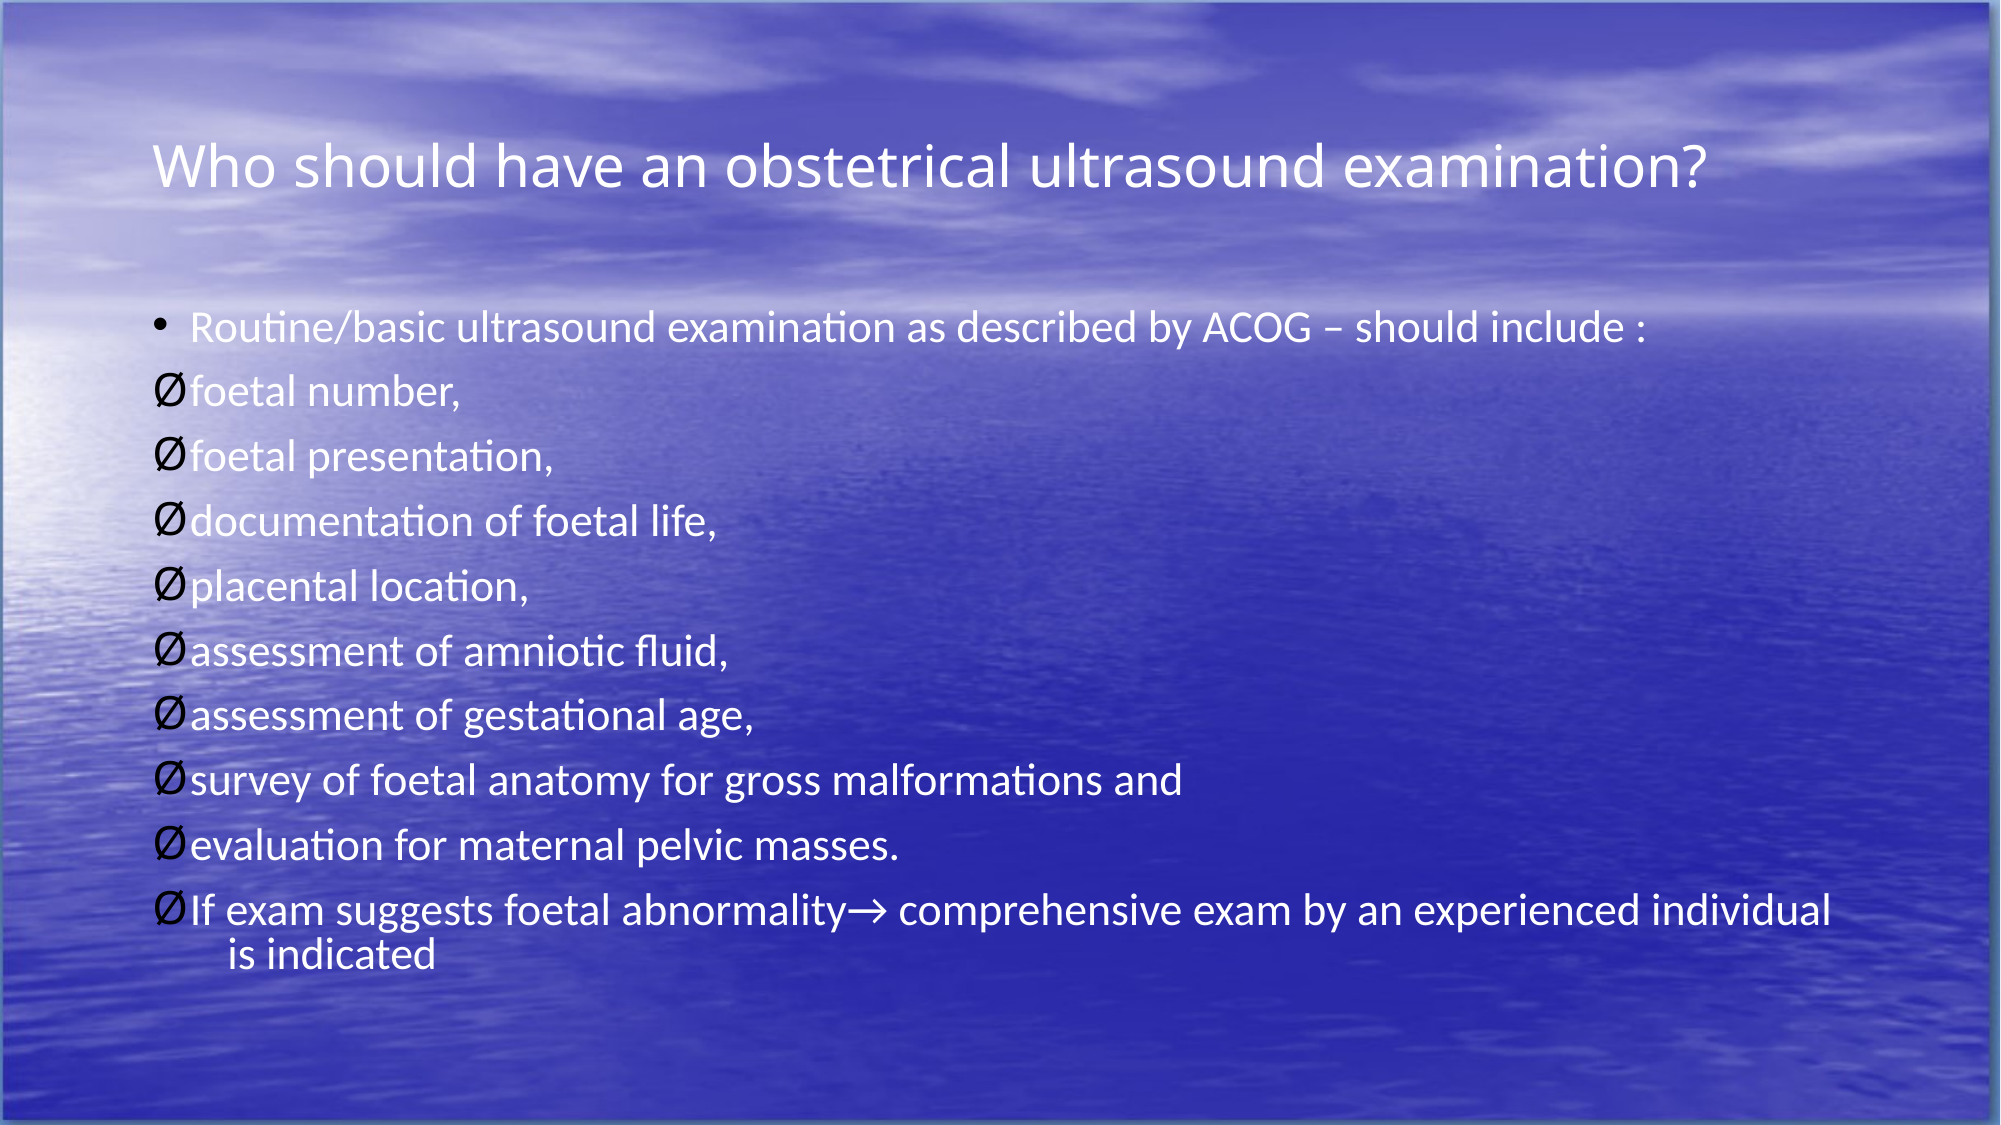

# Who should have an obstetrical ultrasound examination?
Routine/basic ultrasound examination as described by ACOG – should include :
foetal number,
foetal presentation,
documentation of foetal life,
placental location,
assessment of amniotic fluid,
assessment of gestational age,
survey of foetal anatomy for gross malformations and
evaluation for maternal pelvic masses.
If exam suggests foetal abnormality→ comprehensive exam by an experienced individual is indicated